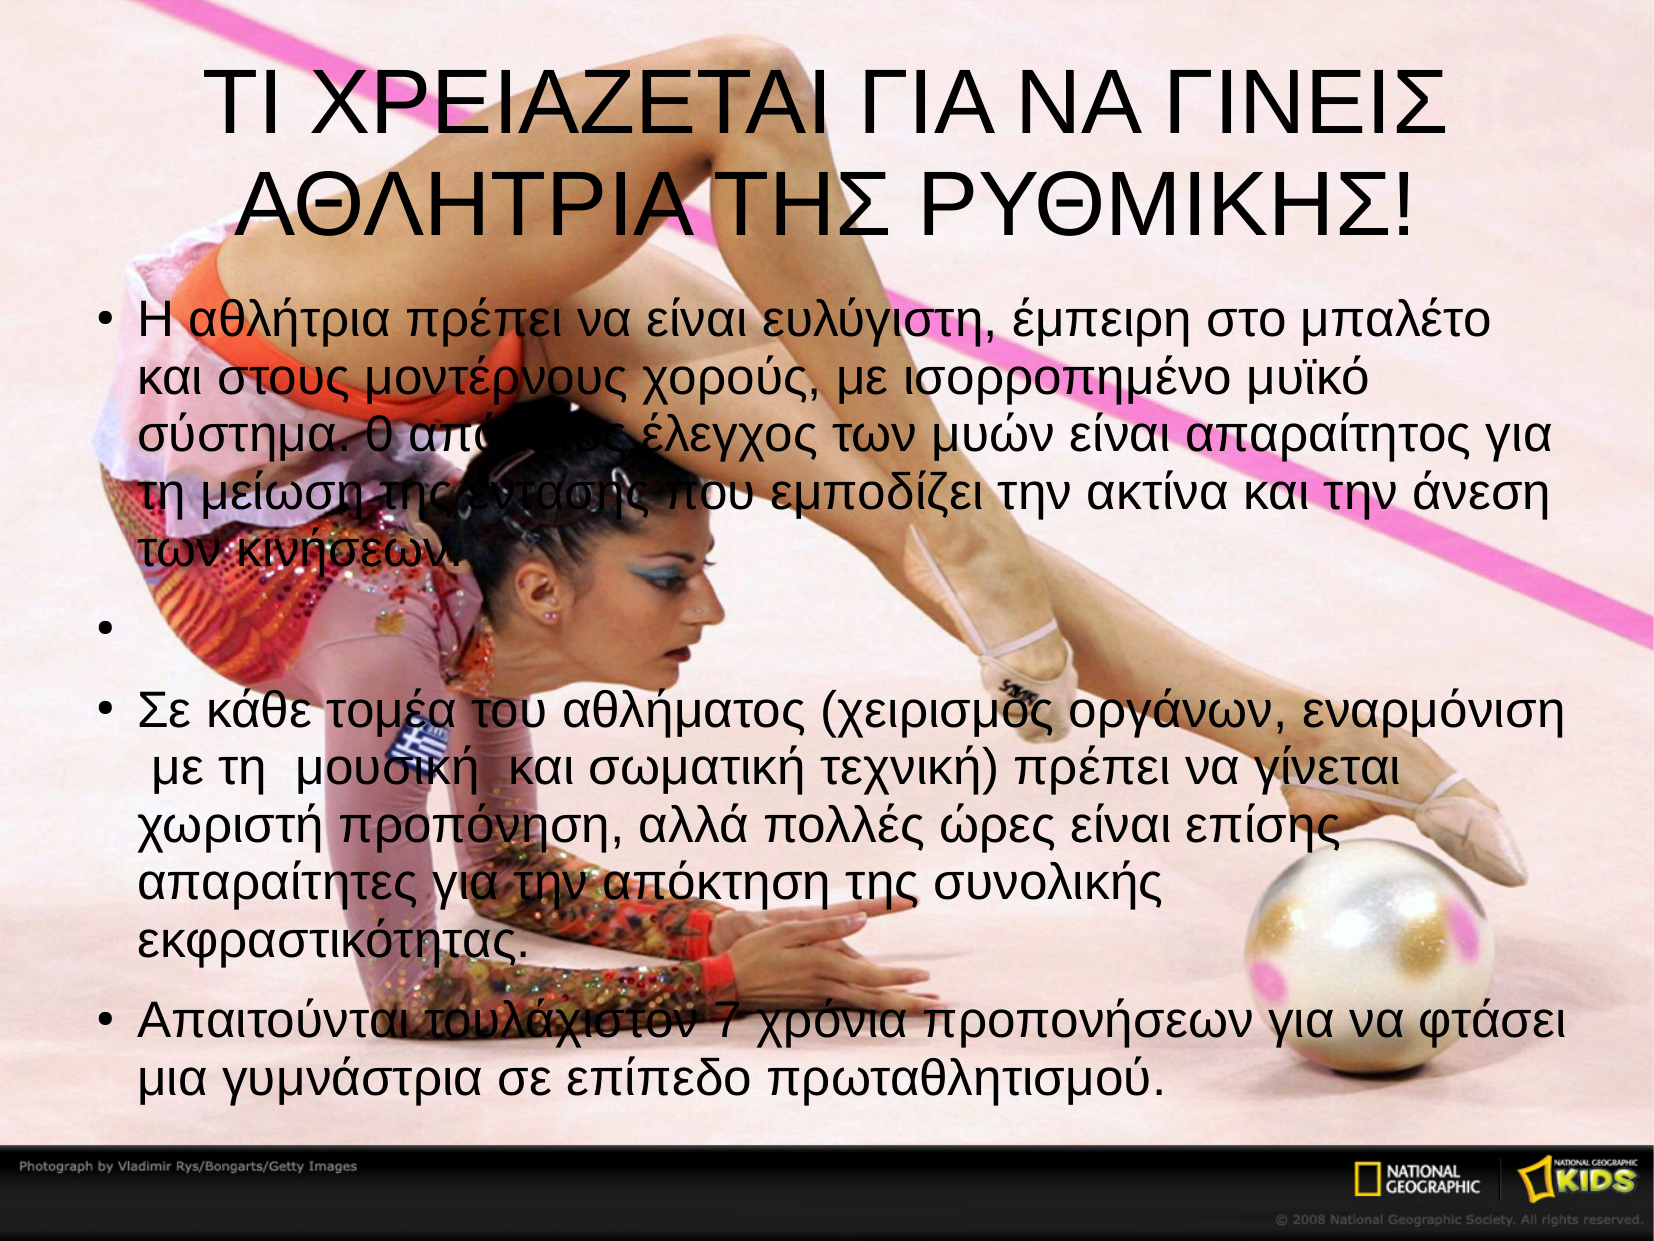

# ΤΙ ΧΡΕΙΑΖΕΤΑΙ ΓΙΑ ΝΑ ΓΙΝΕΙΣ ΑΘΛΗΤΡΙΑ ΤΗΣ ΡΥΘΜΙΚΗΣ!
Η αθλήτρια πρέπει να είναι ευλύγιστη, έμπειρη στο μπαλέτο και στους μοντέρνους χορούς, με ισορροπημένο μυϊκό σύστημα. 0 απόλυτος έλεγχος των μυών είναι απαραίτητος για τη μείωση της έντασης που εμποδίζει την ακτίνα και την άνεση των κινήσεων.
Σε κάθε τομέα του αθλήματος (χειρισμός οργάνων, εναρμόνιση με τη μουσική και σωματική τεχνική) πρέπει να γίνεται χωριστή προπόνηση, αλλά πολλές ώρες είναι επίσης απαραίτητες για την απόκτηση της συνολικής εκφραστικότητας.
Απαιτούνται τουλάχιστον 7 χρόνια προπονήσεων για να φτάσει μια γυμνάστρια σε επίπεδο πρωταθλητισμού.